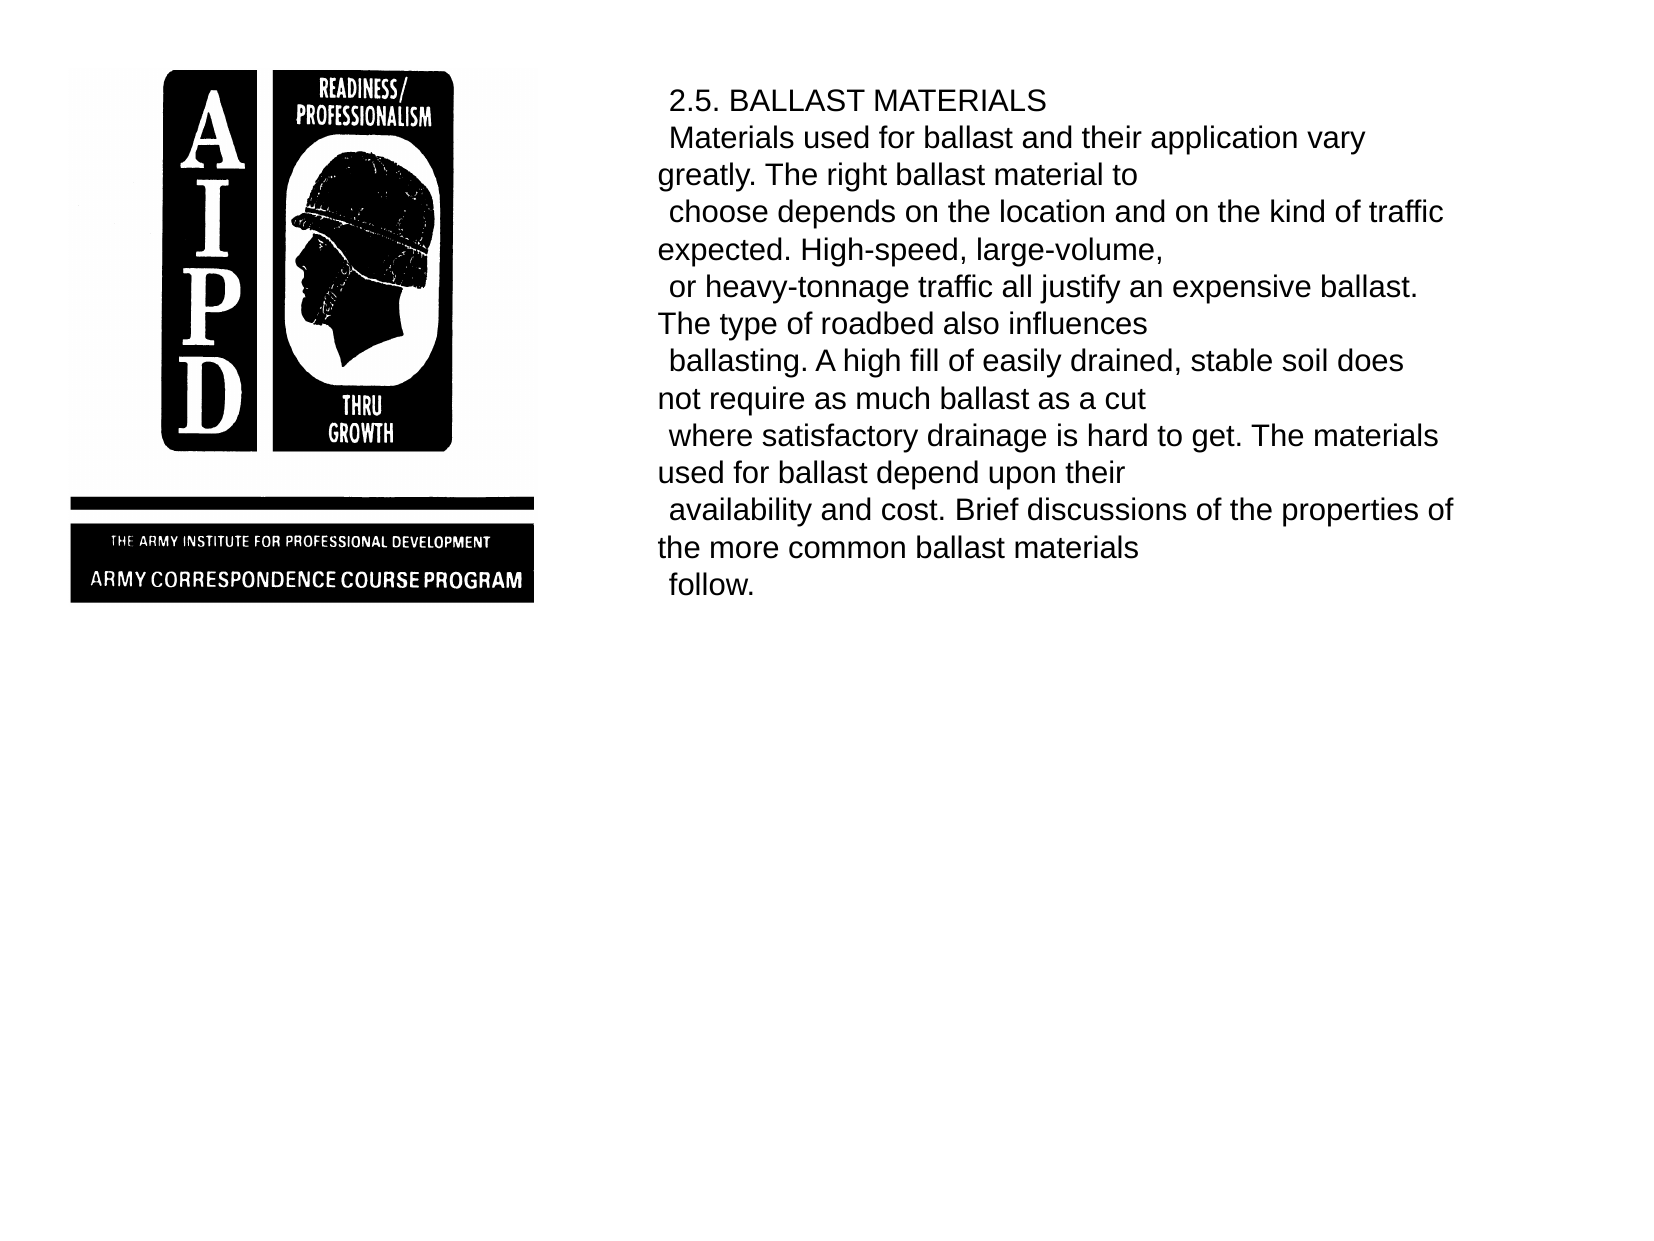

2.5. BALLAST MATERIALS
Materials used for ballast and their application vary greatly. The right ballast material to
choose depends on the location and on the kind of traffic expected. High-speed, large-volume,
or heavy-tonnage traffic all justify an expensive ballast. The type of roadbed also influences
ballasting. A high fill of easily drained, stable soil does not require as much ballast as a cut
where satisfactory drainage is hard to get. The materials used for ballast depend upon their
availability and cost. Brief discussions of the properties of the more common ballast materials
follow.